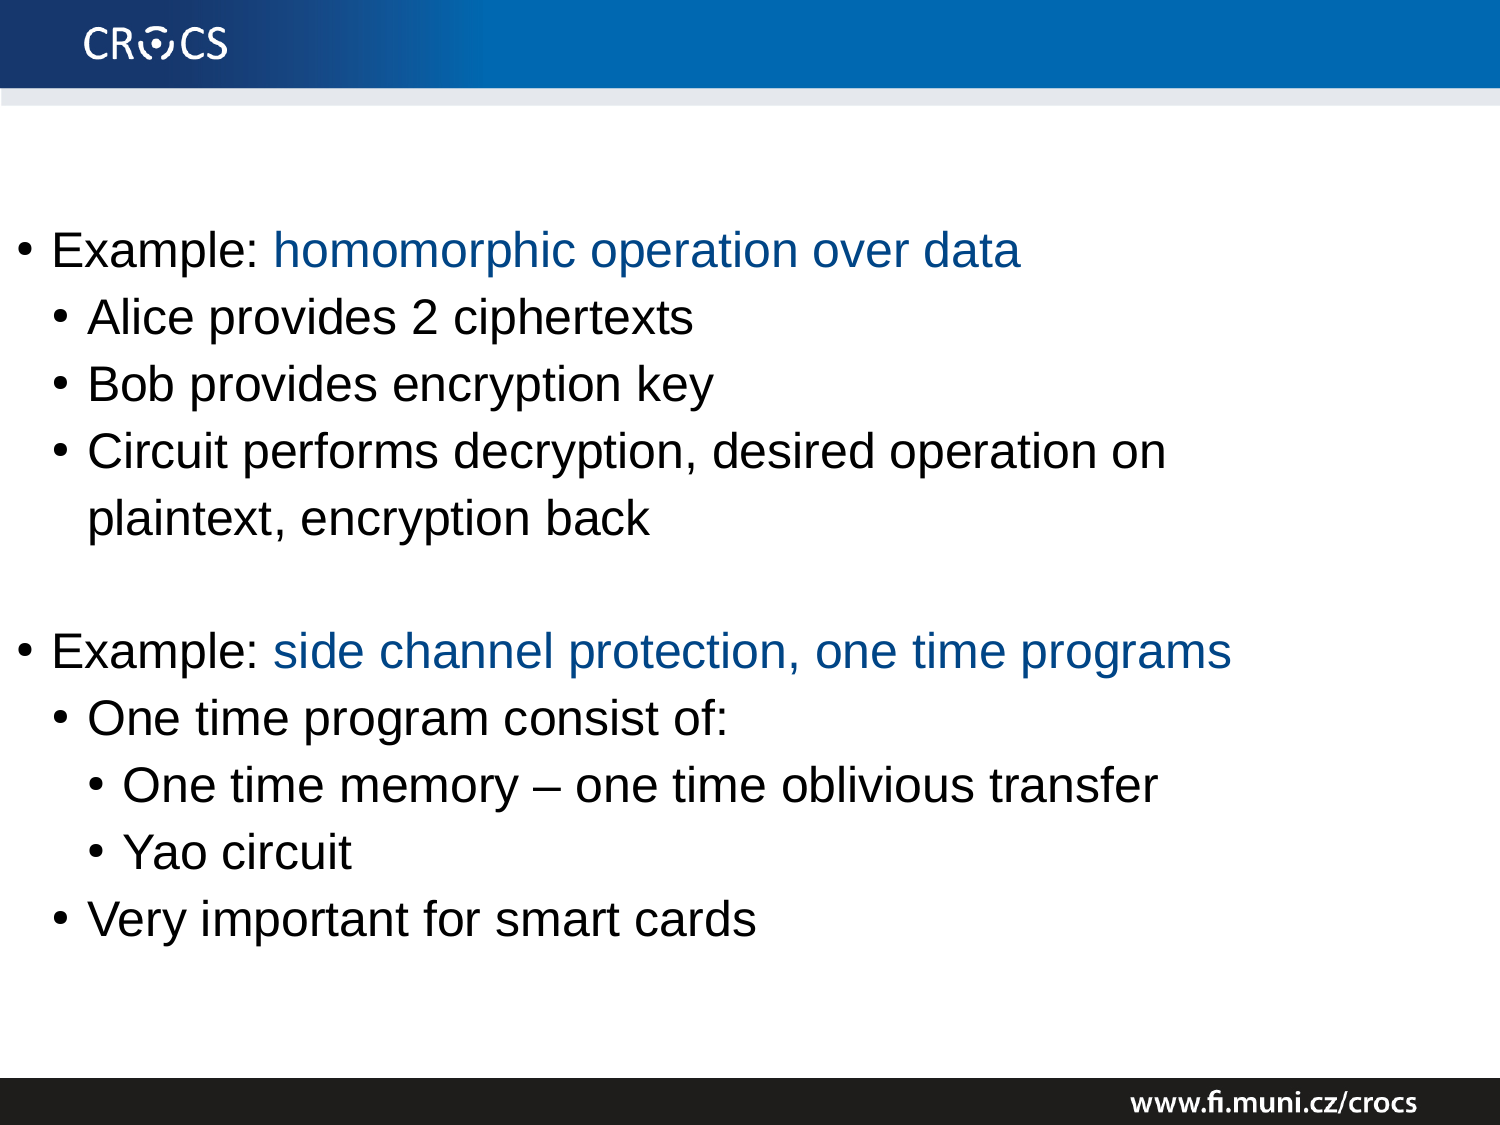

Example: homomorphic operation over data
Alice provides 2 ciphertexts
Bob provides encryption key
Circuit performs decryption, desired operation on plaintext, encryption back
Example: side channel protection, one time programs
One time program consist of:
One time memory – one time oblivious transfer
Yao circuit
Very important for smart cards